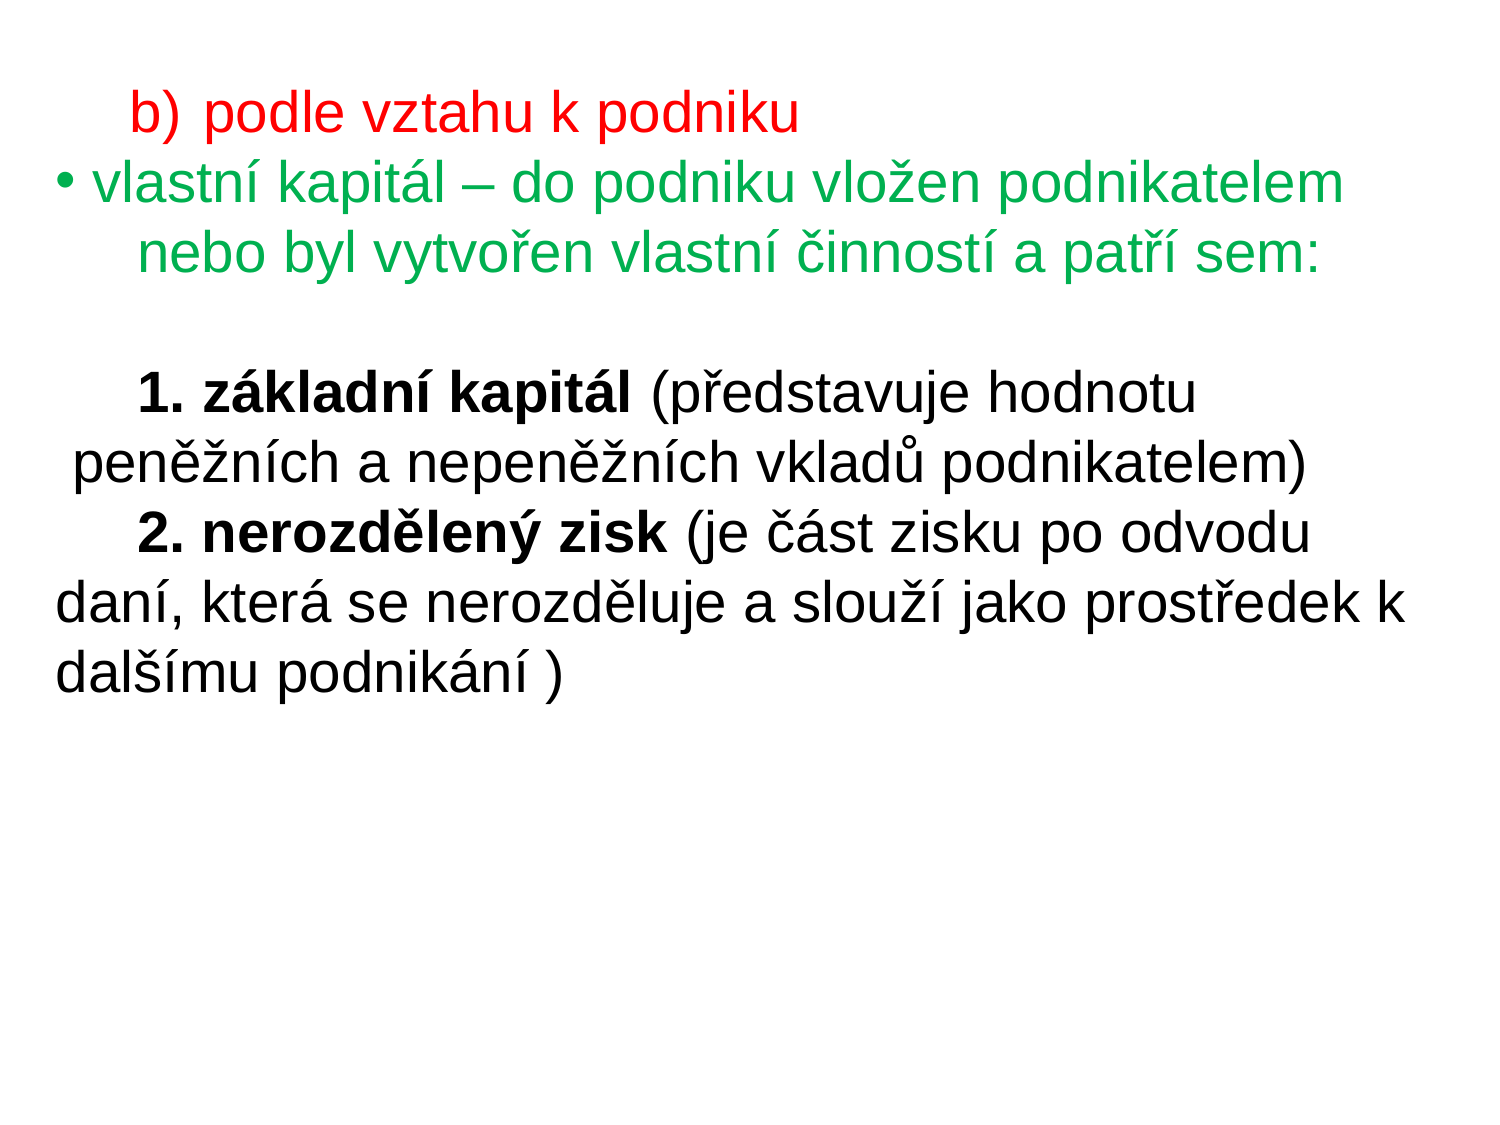

b) 	podle vztahu k podniku
 vlastní kapitál – do podniku vložen podnikatelem
 nebo byl vytvořen vlastní činností a patří sem:
 1. základní kapitál (představuje hodnotu peněžních a nepeněžních vkladů podnikatelem)
 2. nerozdělený zisk (je část zisku po odvodu daní, která se nerozděluje a slouží jako prostředek k dalšímu podnikání )